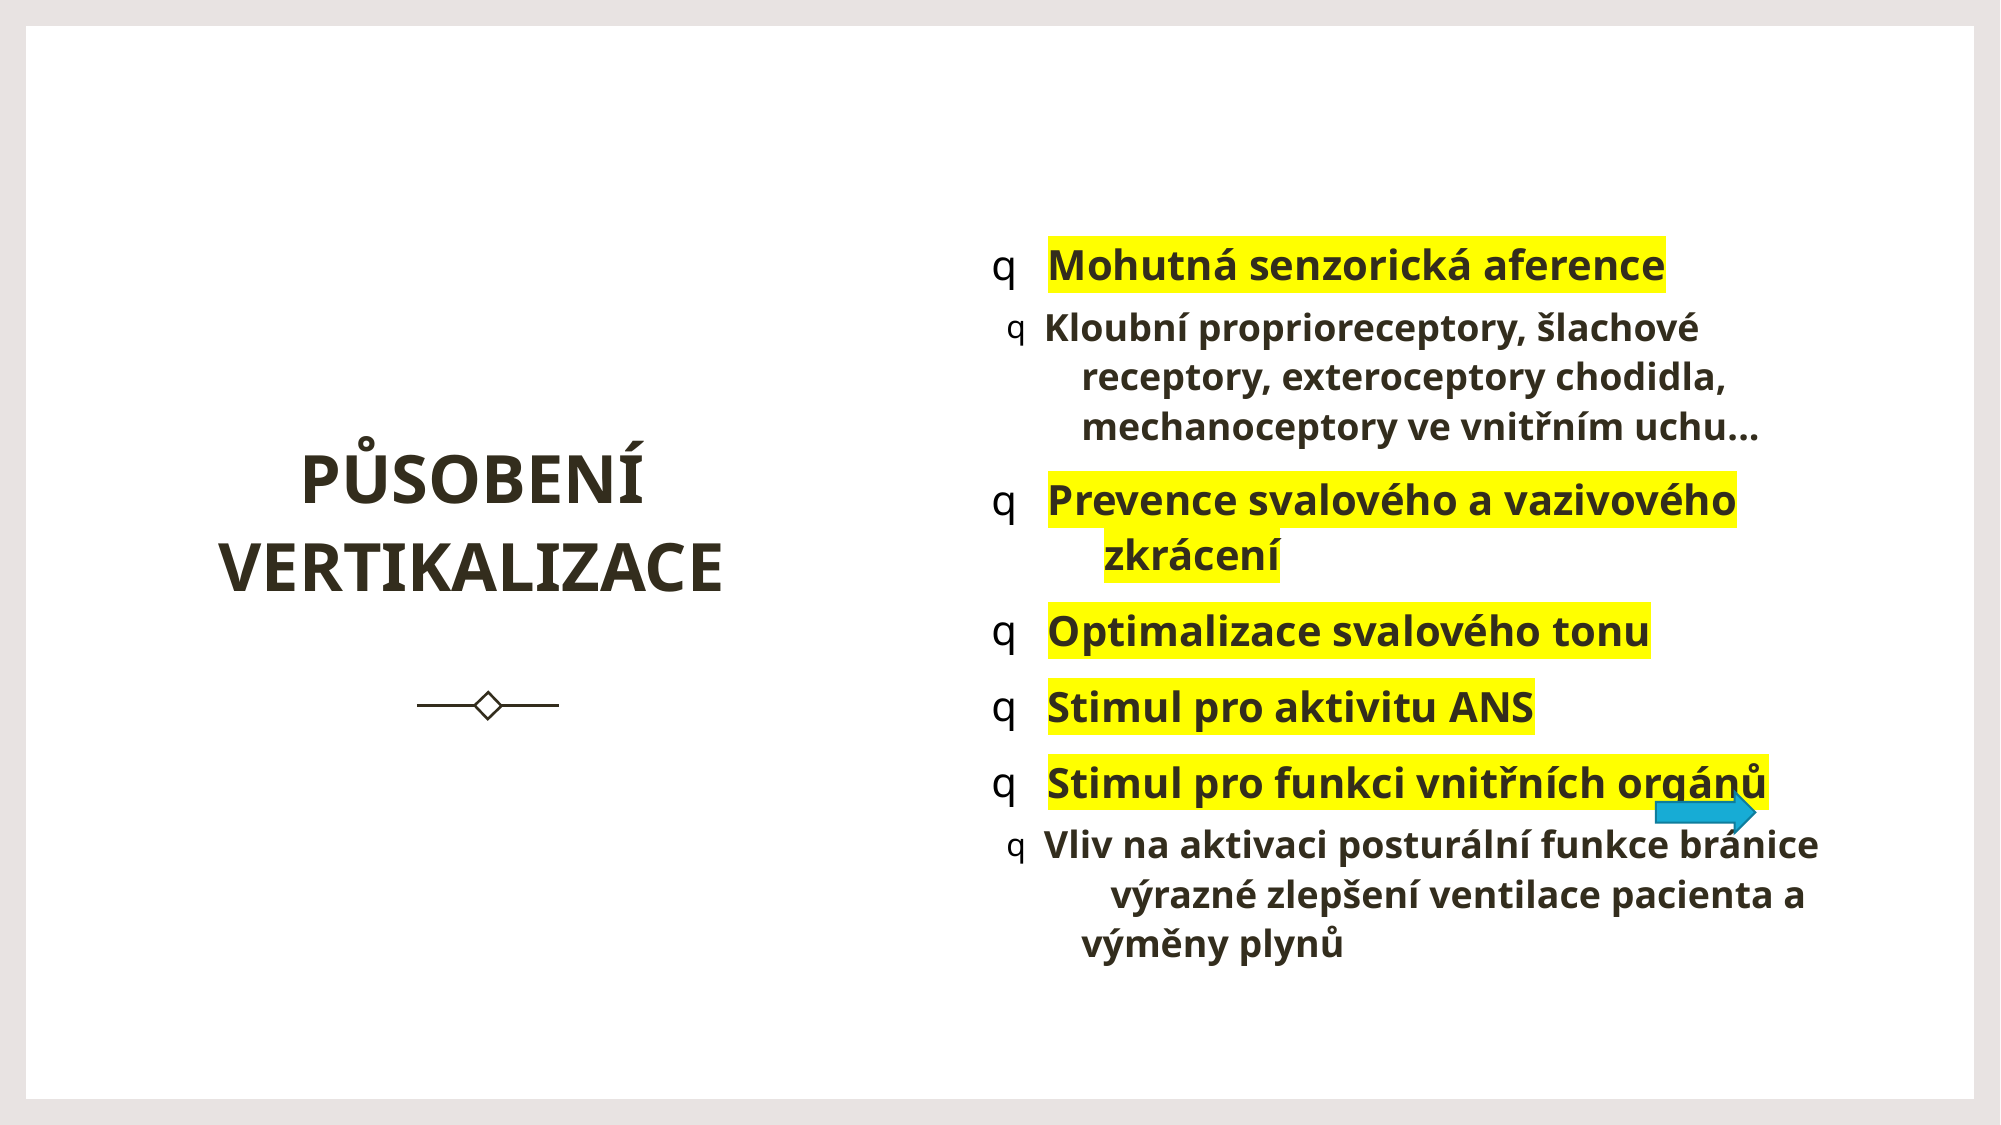

# PŮSOBENÍ VERTIKALIZACE
Mohutná senzorická aference
Kloubní proprioreceptory, šlachové receptory, exteroceptory chodidla, mechanoceptory ve vnitřním uchu...
Prevence svalového a vazivového zkrácení
Optimalizace svalového tonu
Stimul pro aktivitu ANS
Stimul pro funkci vnitřních orgánů
Vliv na aktivaci posturální funkce bránice          výrazné zlepšení ventilace pacienta a výměny plynů